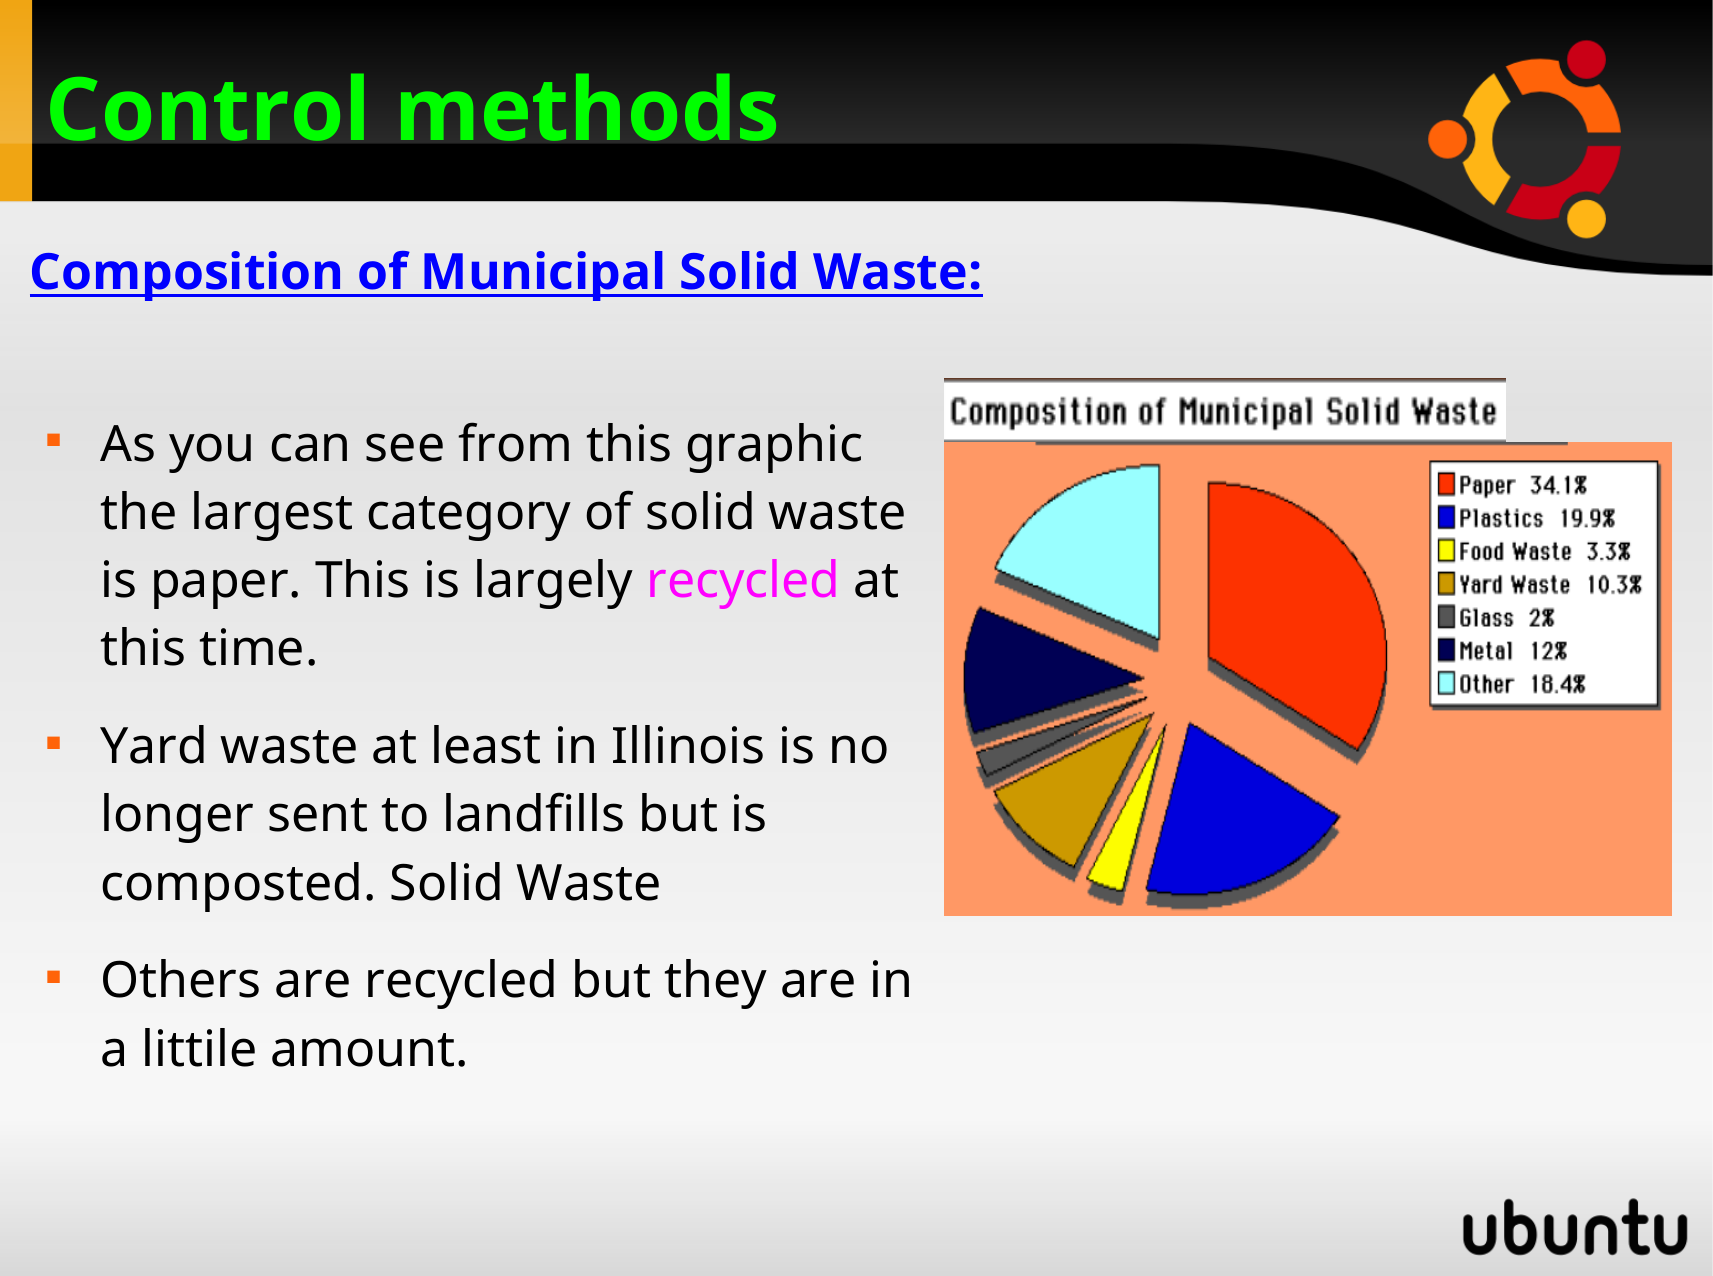

# Control methods
Composition of Municipal Solid Waste:
As you can see from this graphic the largest category of solid waste is paper. This is largely recycled at this time.
Yard waste at least in Illinois is no longer sent to landfills but is composted. Solid Waste
Others are recycled but they are in a littile amount.